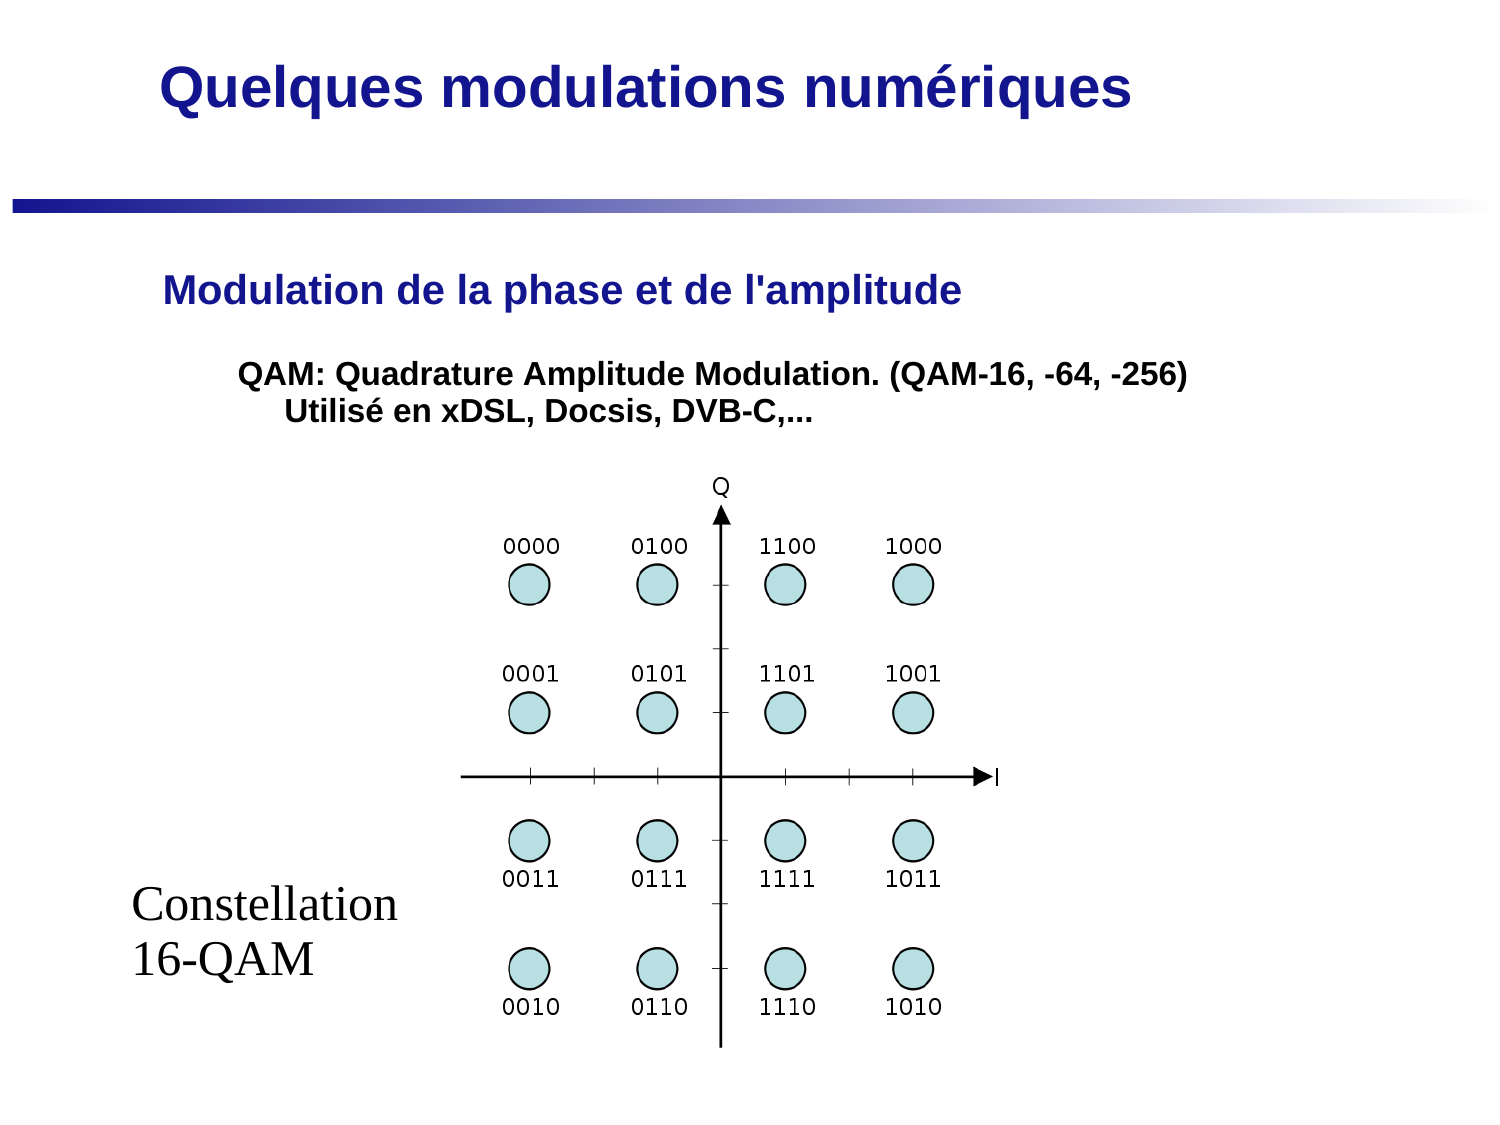

# Quelques modulations numériques
Modulation de la phase et de l'amplitude
QAM: Quadrature Amplitude Modulation. (QAM-16, -64, -256)
Utilisé en xDSL, Docsis, DVB-C,...
Constellation
16-QAM